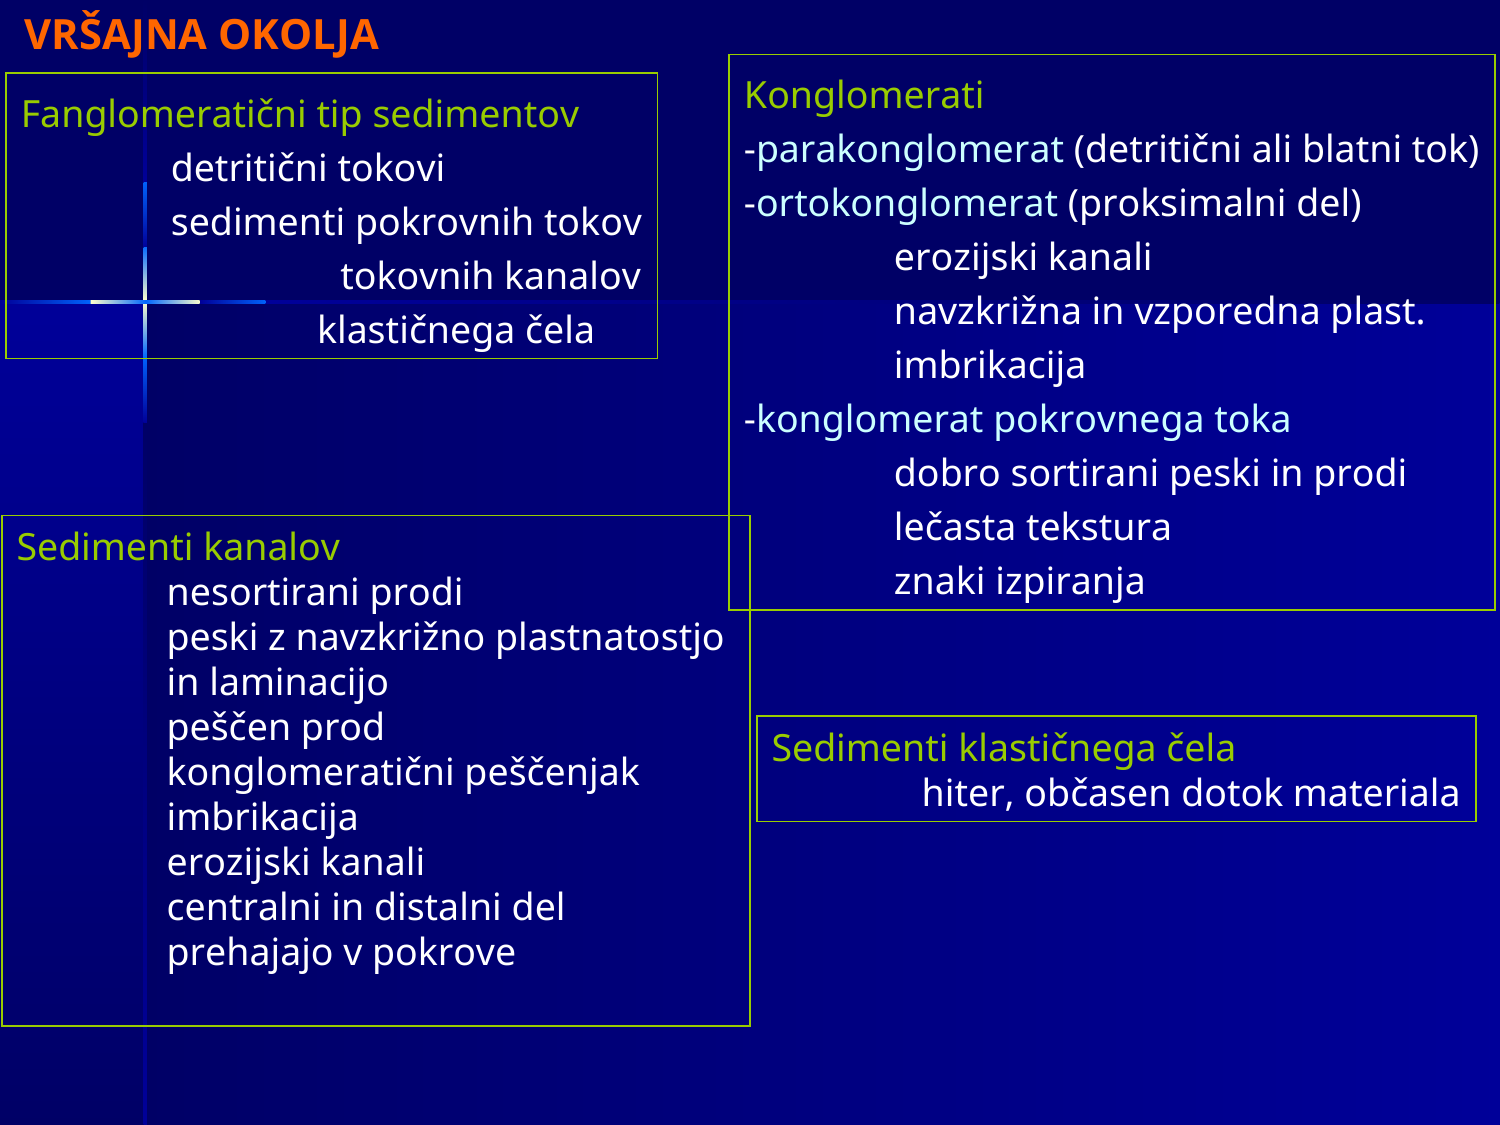

VRŠAJNA OKOLJA
Konglomerati
-parakonglomerat (detritični ali blatni tok)
-ortokonglomerat (proksimalni del)
	erozijski kanali
	navzkrižna in vzporedna plast.
	imbrikacija
-konglomerat pokrovnega toka
	dobro sortirani peski in prodi
	lečasta tekstura
	znaki izpiranja
Fanglomeratični tip sedimentov
	detritični tokovi
	sedimenti pokrovnih tokov
		 tokovnih kanalov
	 klastičnega čela
Sedimenti kanalov
	nesortirani prodi
	peski z navzkrižno plastnatostjo
	in laminacijo
	peščen prod
	konglomeratični peščenjak
	imbrikacija
	erozijski kanali
	centralni in distalni del
	prehajajo v pokrove
Sedimenti klastičnega čela
	hiter, občasen dotok materiala